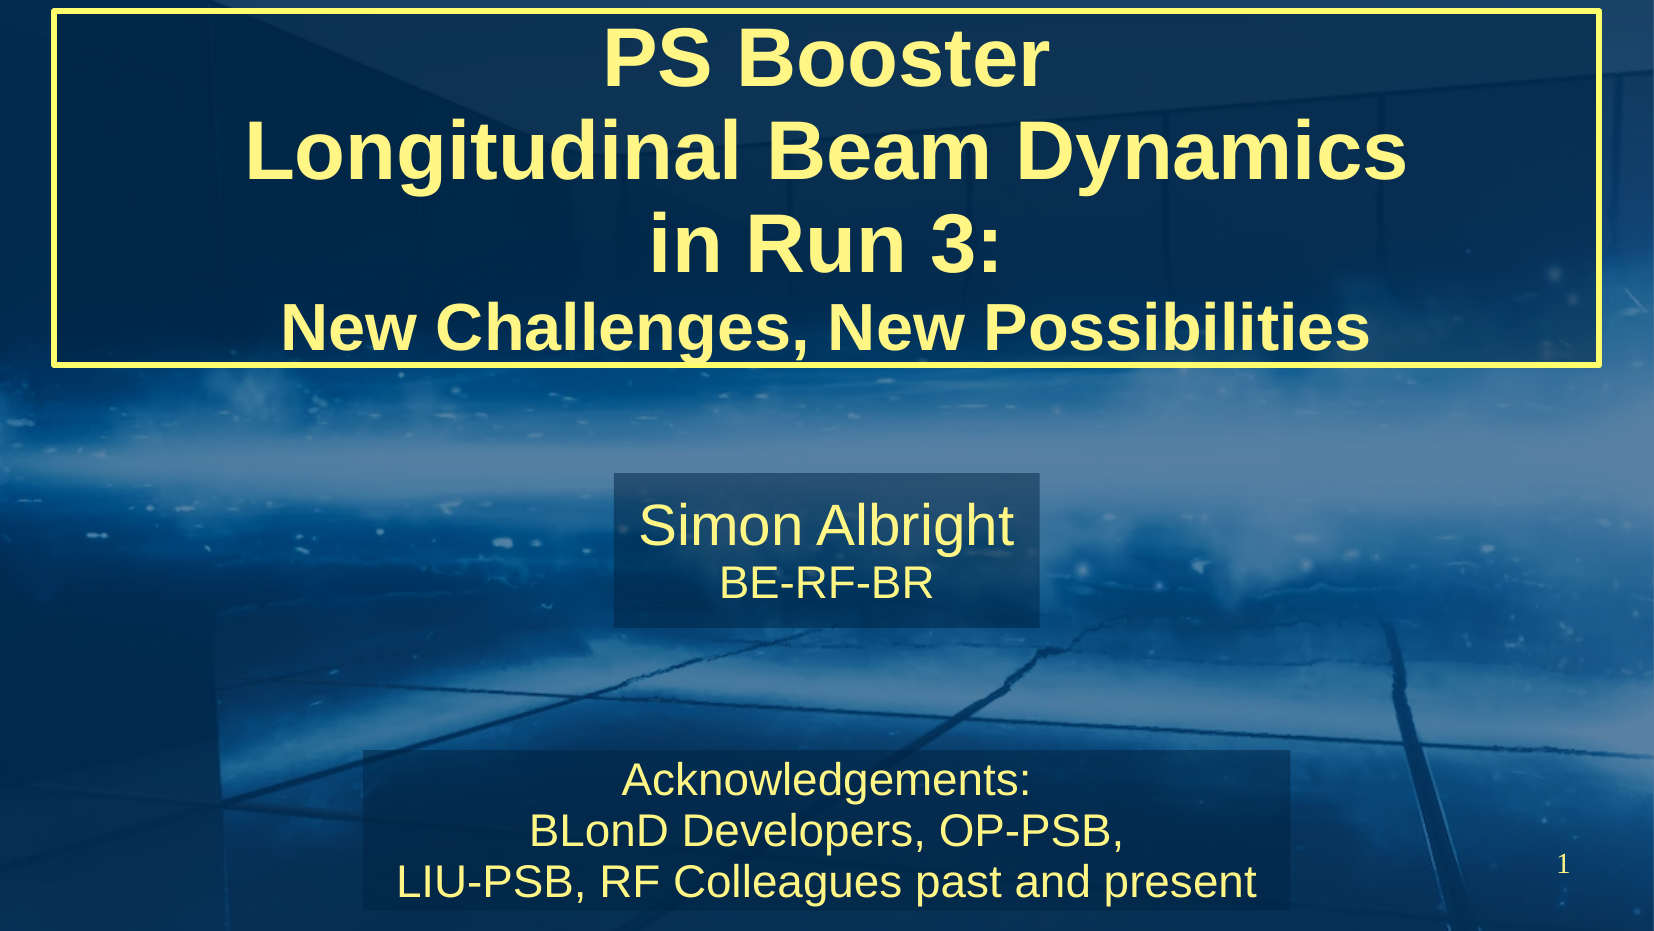

# PS Booster Longitudinal Beam Dynamics in Run 3: New Challenges, New Possibilities
Simon Albright
BE-RF-BR
Acknowledgements:
BLonD Developers, OP-PSB,
LIU-PSB, RF Colleagues past and present
1